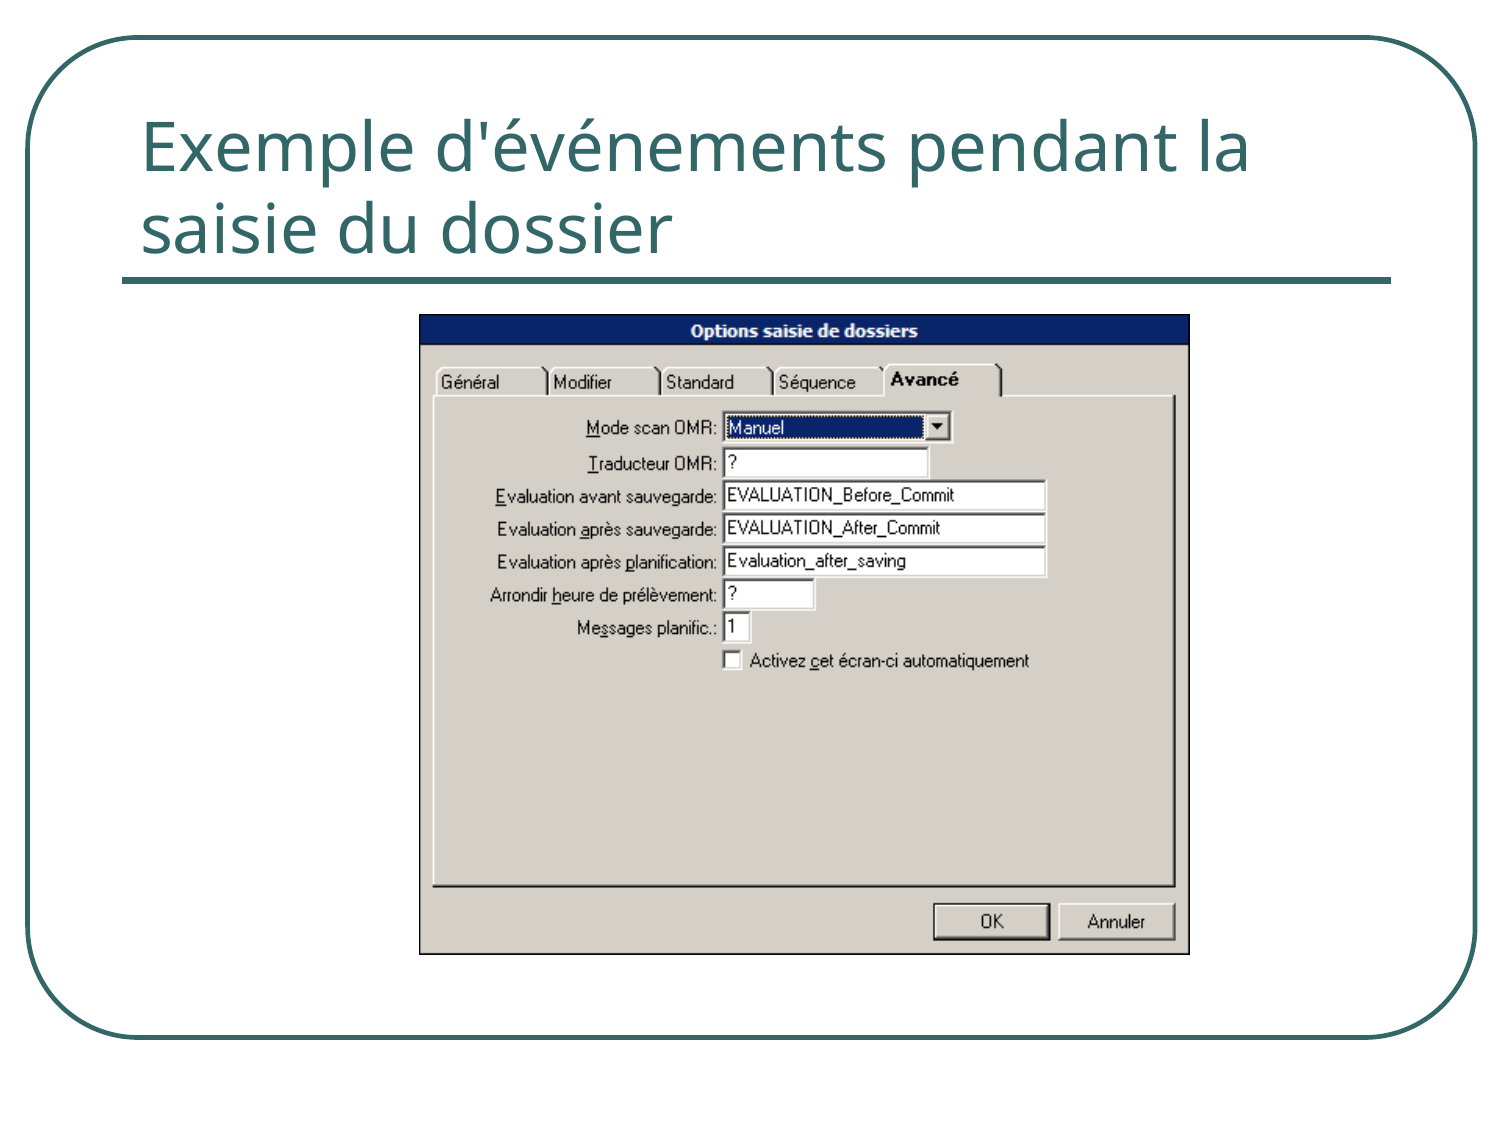

# Exemple d'événements pendant la saisie du dossier